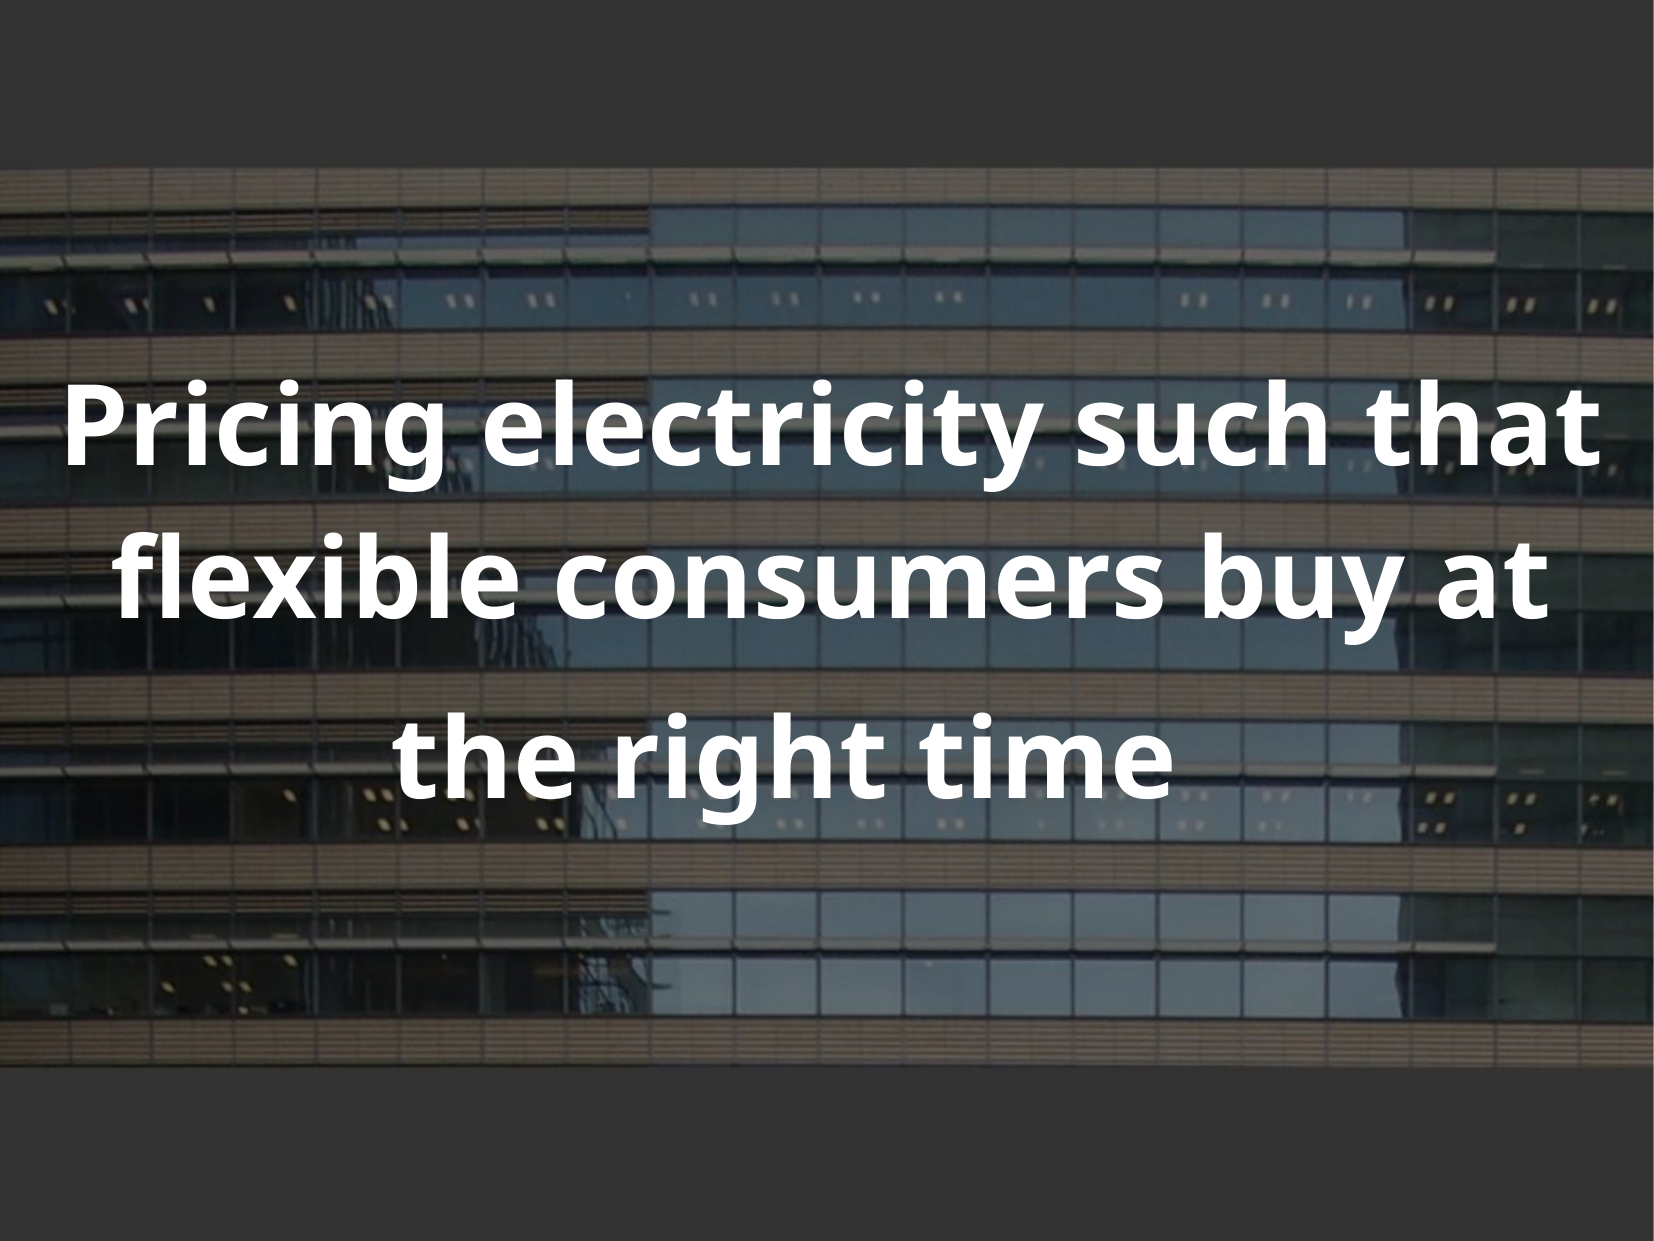

# Pricing electricity such that flexible consumers buy at the right time